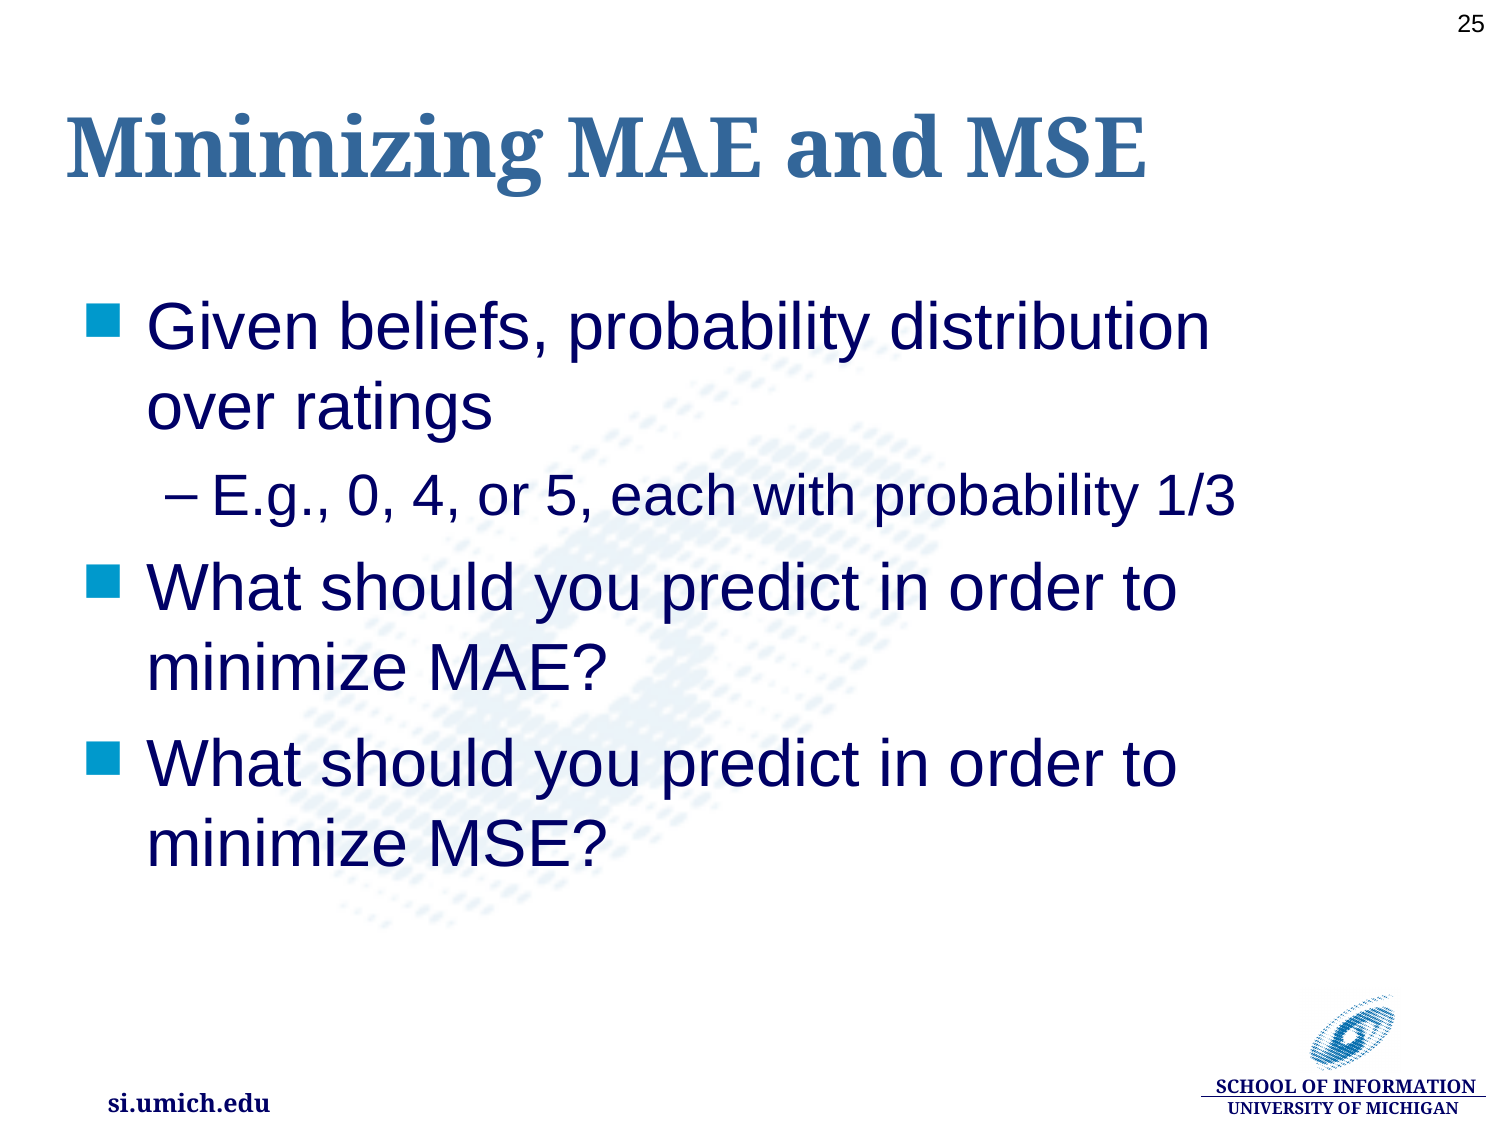

# Minimizing MAE and MSE
Given beliefs, probability distribution over ratings
E.g., 0, 4, or 5, each with probability 1/3
What should you predict in order to minimize MAE?
What should you predict in order to minimize MSE?